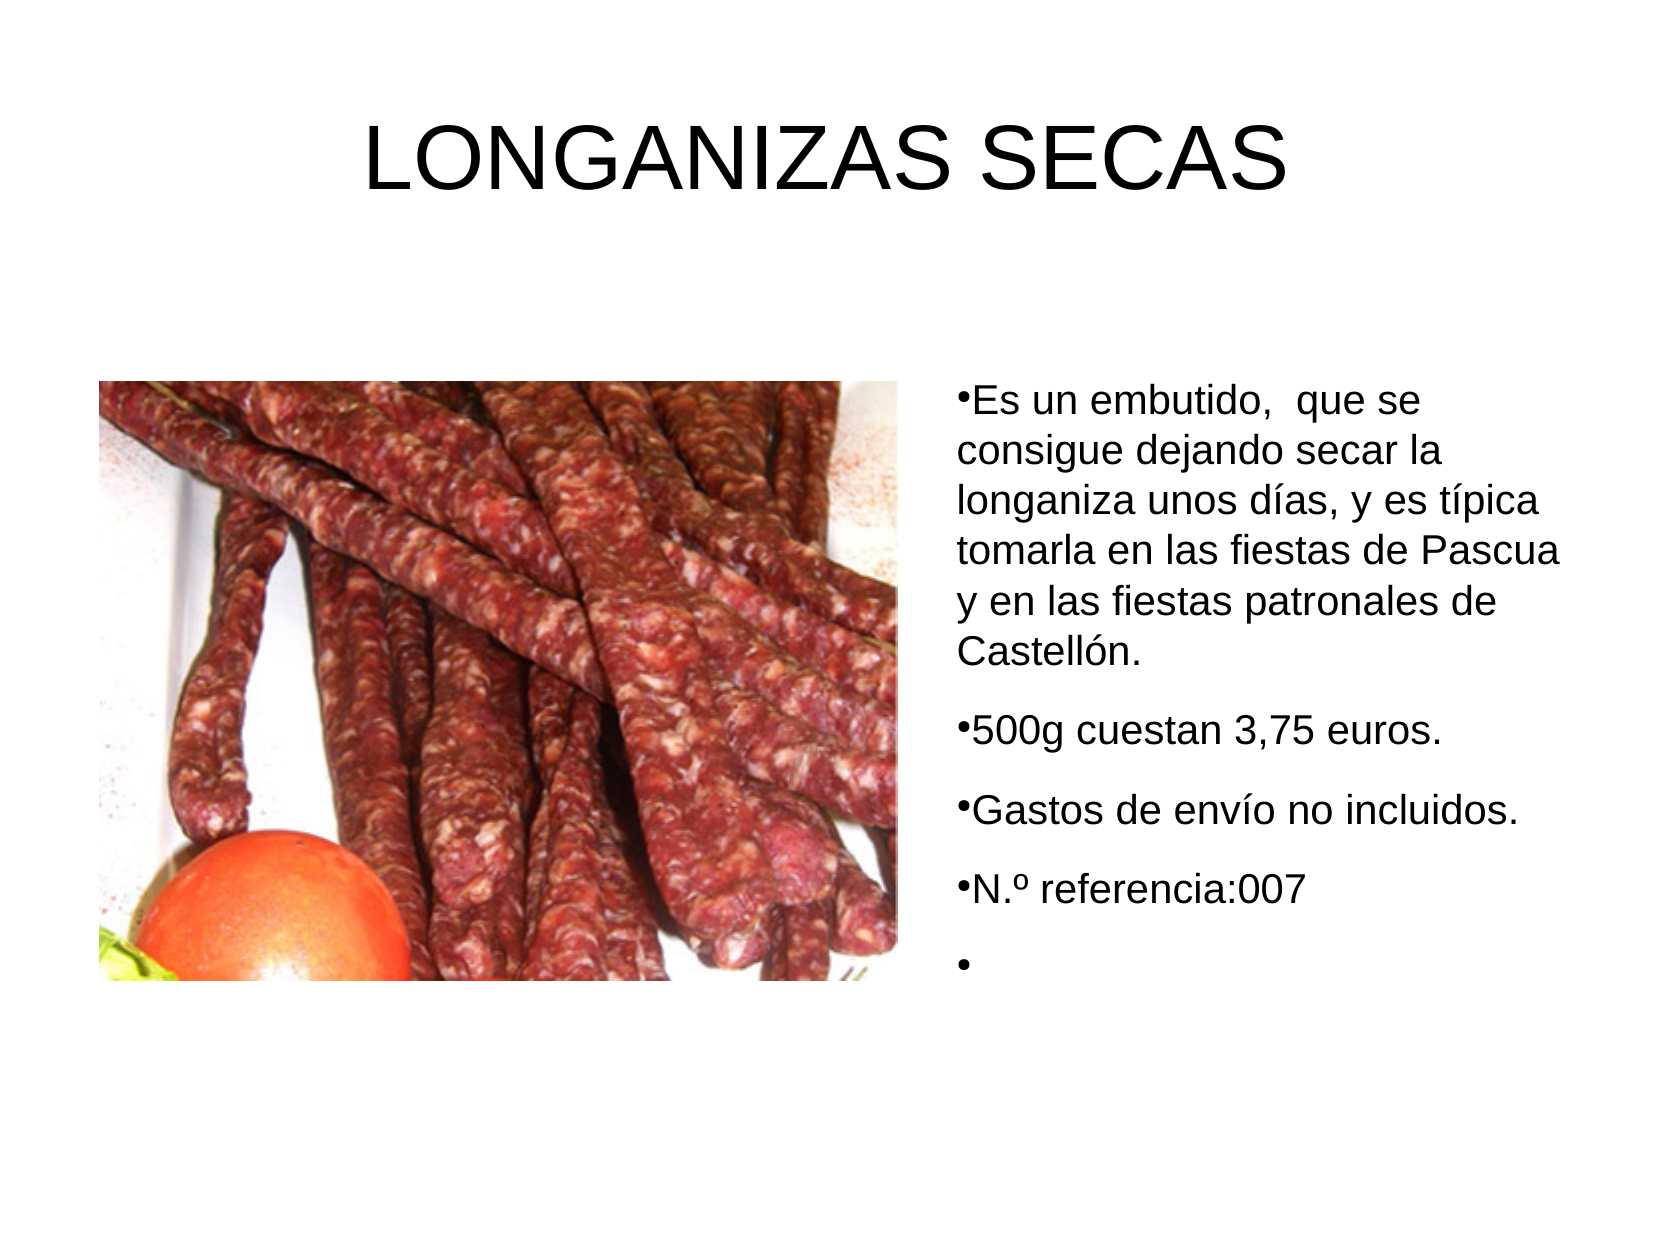

# LONGANIZAS SECAS
Es un embutido, que se consigue dejando secar la longaniza unos días, y es típica tomarla en las fiestas de Pascua y en las fiestas patronales de Castellón.
500g cuestan 3,75 euros.
Gastos de envío no incluidos.
N.º referencia:007